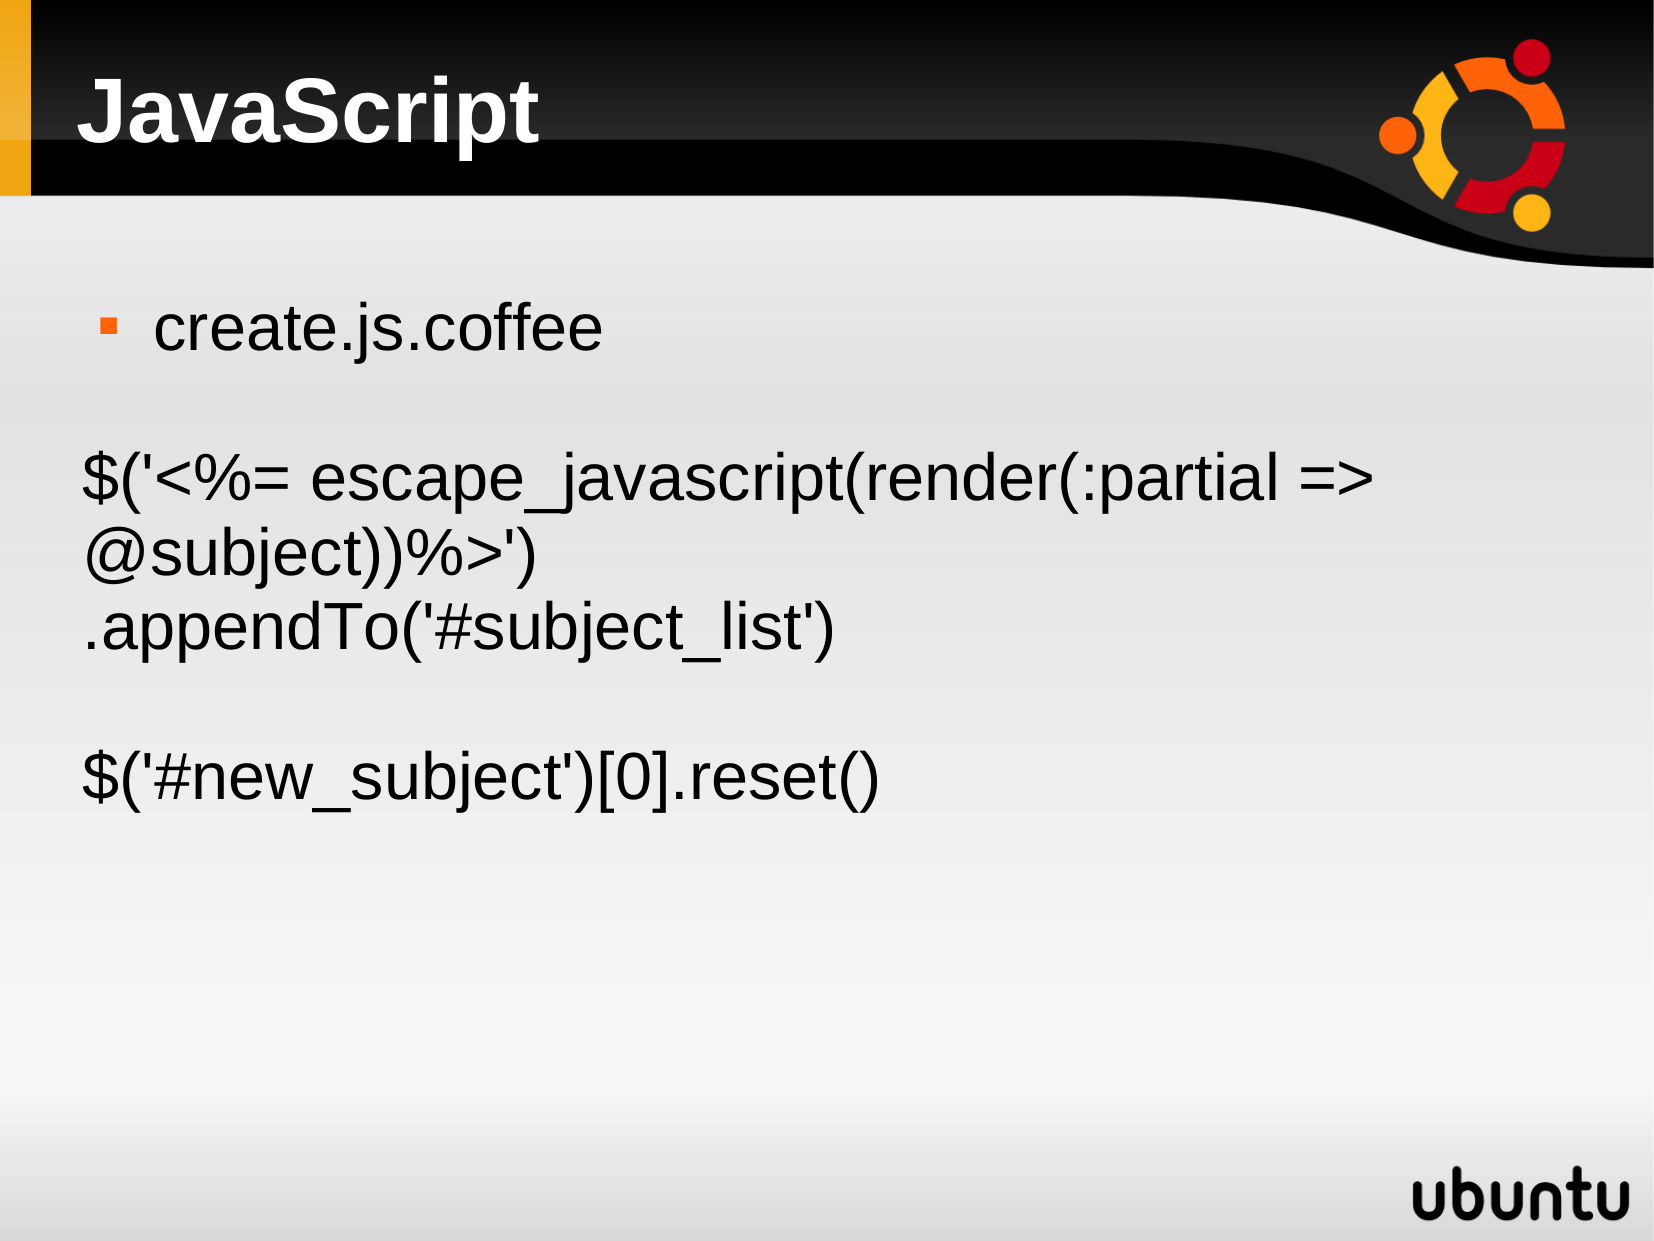

# JavaScript
create.js.coffee
$('<%= escape_javascript(render(:partial => @subject))%>')
.appendTo('#subject_list')
$('#new_subject')[0].reset()